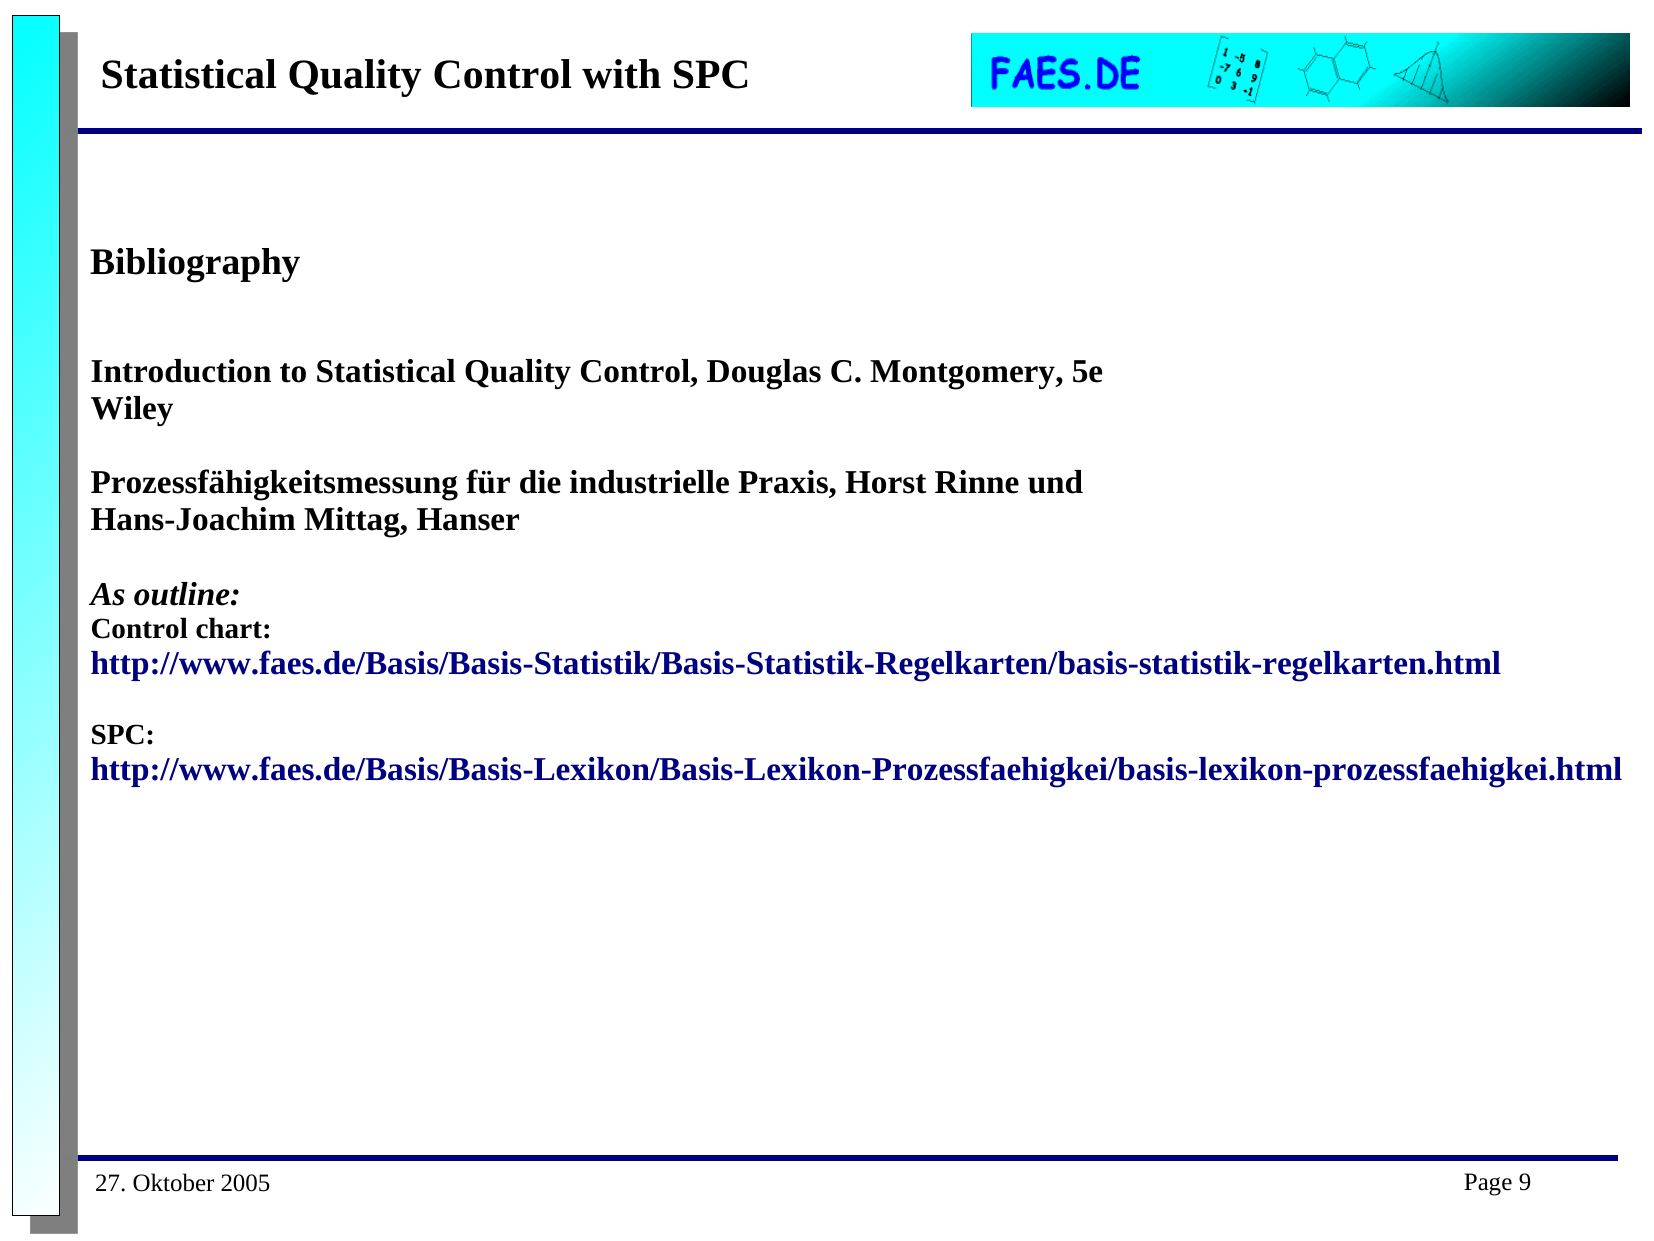

Statistical Quality Control with SPC
Bibliography
Introduction to Statistical Quality Control, Douglas C. Montgomery, 5e
Wiley
Prozessfähigkeitsmessung für die industrielle Praxis, Horst Rinne und
Hans-Joachim Mittag, Hanser
As outline:
Control chart:
http://www.faes.de/Basis/Basis-Statistik/Basis-Statistik-Regelkarten/basis-statistik-regelkarten.html
SPC:
http://www.faes.de/Basis/Basis-Lexikon/Basis-Lexikon-Prozessfaehigkei/basis-lexikon-prozessfaehigkei.html
Page
27. Oktober 2005